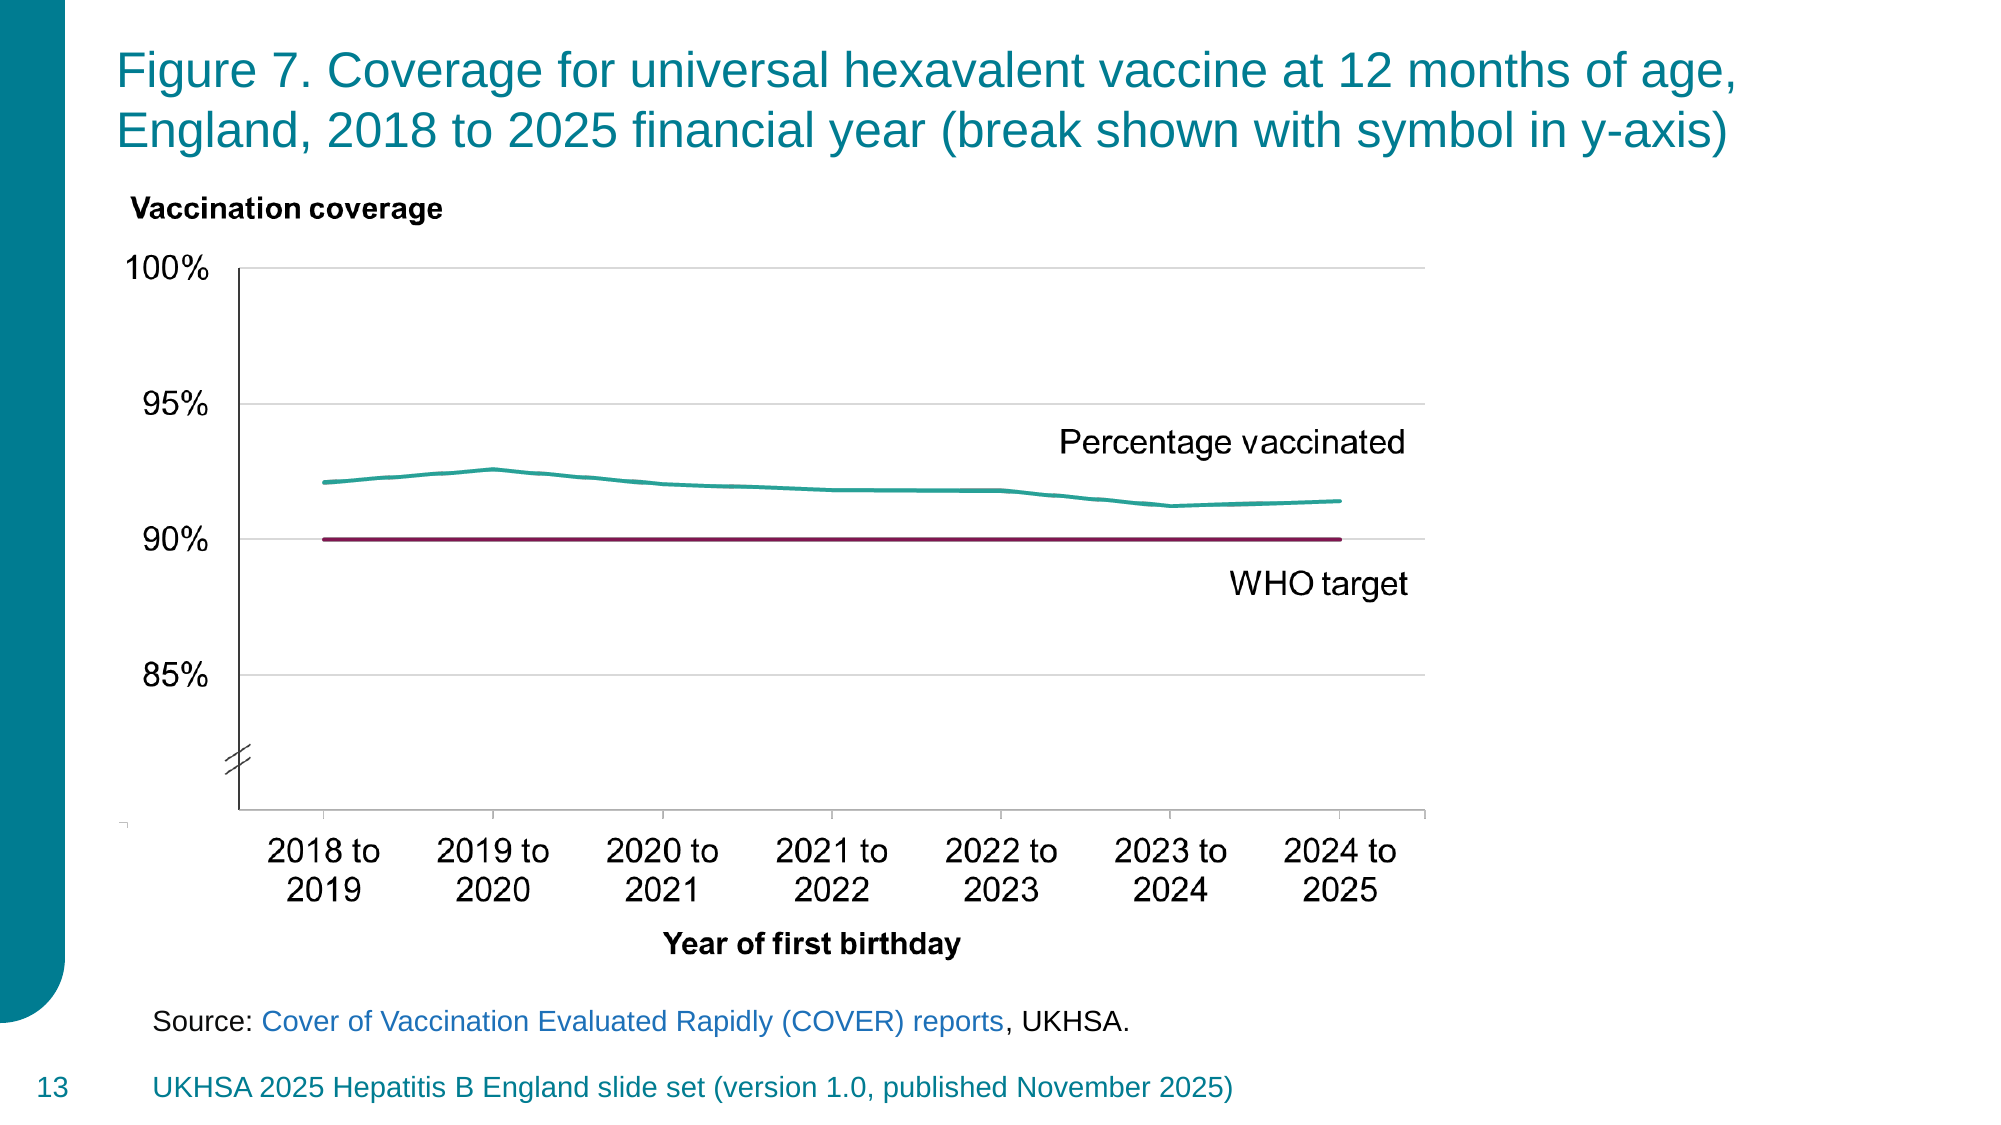

# Figure 7. Coverage for universal hexavalent vaccine at 12 months of age, England, 2018 to 2025 financial year (break shown with symbol in y-axis)
Source: Cover of Vaccination Evaluated Rapidly (COVER) reports, UKHSA.
4
UKHSA 2025 Hepatitis B England slide set (version 1.0, published November 2025)